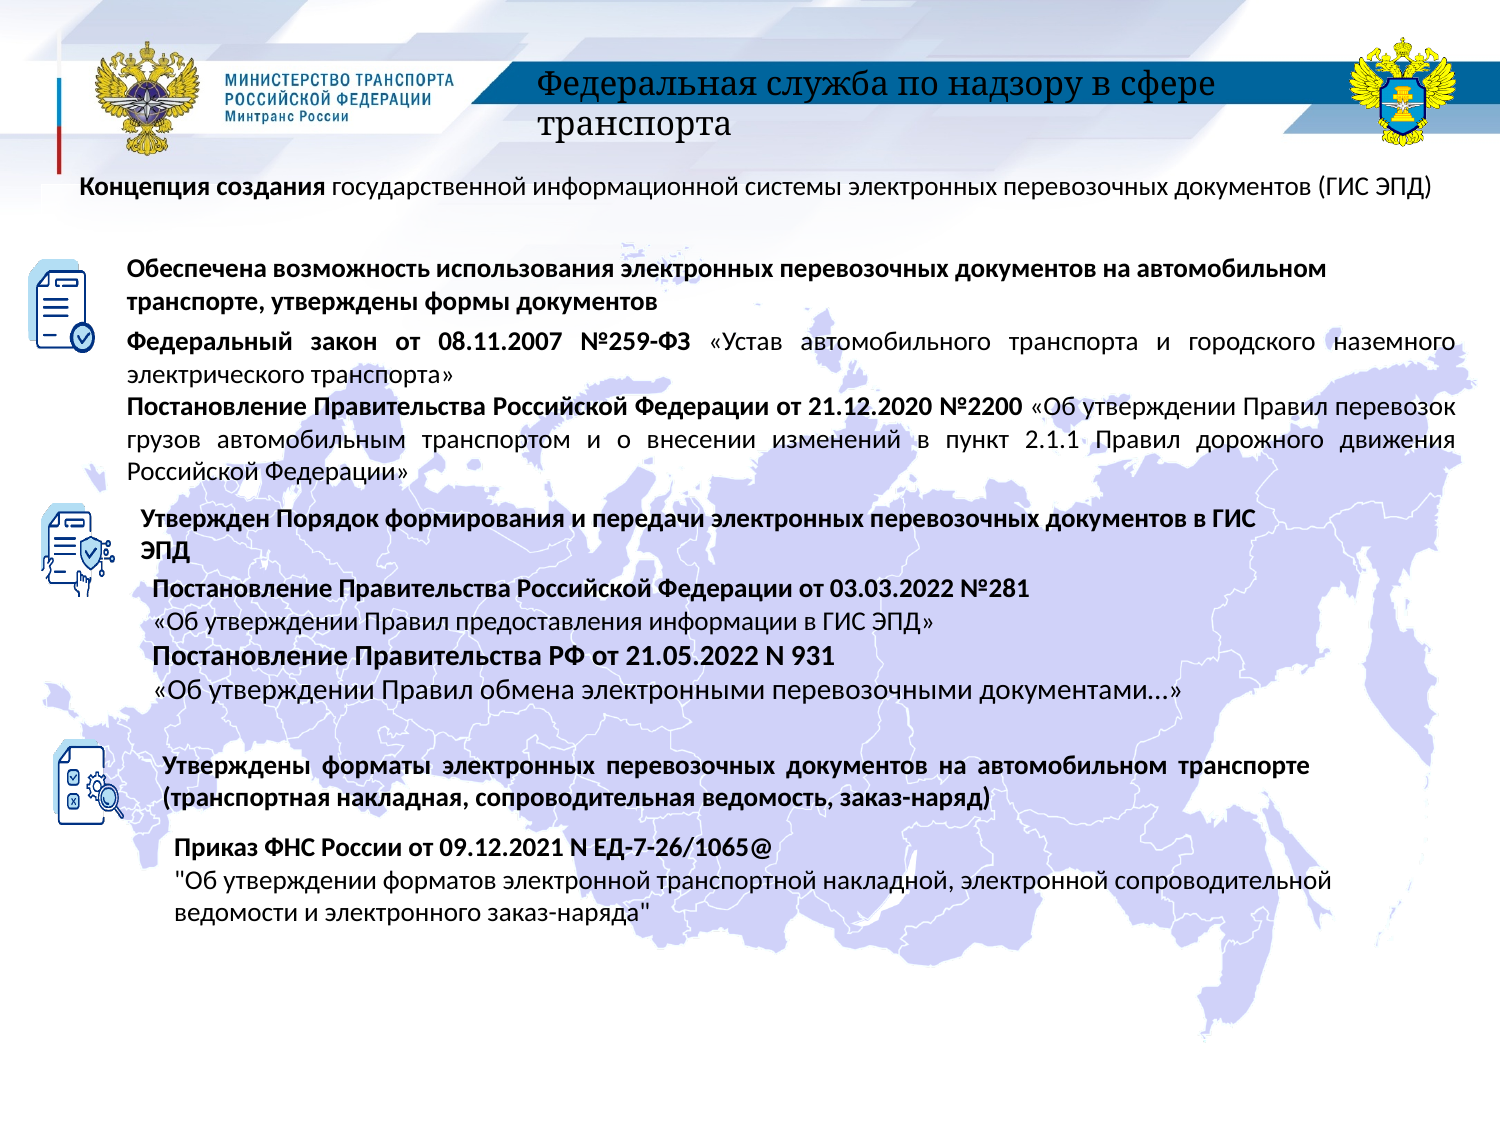

Федеральная служба по надзору в сфере транспорта
Концепция создания государственной информационной системы электронных перевозочных документов (ГИС ЭПД)
Обеспечена возможность использования электронных перевозочных документов на автомобильном транспорте, утверждены формы документов
Федеральный закон от 08.11.2007 №259-ФЗ «Устав автомобильного транспорта и городского наземного электрического транспорта»
Постановление Правительства Российской Федерации от 21.12.2020 №2200 «Об утверждении Правил перевозок грузов автомобильным транспортом и о внесении изменений в пункт 2.1.1 Правил дорожного движения Российской Федерации»
Утвержден Порядок формирования и передачи электронных перевозочных документов в ГИС ЭПД
Постановление Правительства Российской Федерации от 03.03.2022 №281
«Об утверждении Правил предоставления информации в ГИС ЭПД»
Постановление Правительства РФ от 21.05.2022 N 931
«Об утверждении Правил обмена электронными перевозочными документами…»
Утверждены форматы электронных перевозочных документов на автомобильном транспорте (транспортная накладная, сопроводительная ведомость, заказ-наряд)
Приказ ФНС России от 09.12.2021 N ЕД-7-26/1065@
"Об утверждении форматов электронной транспортной накладной, электронной сопроводительной ведомости и электронного заказ-наряда"